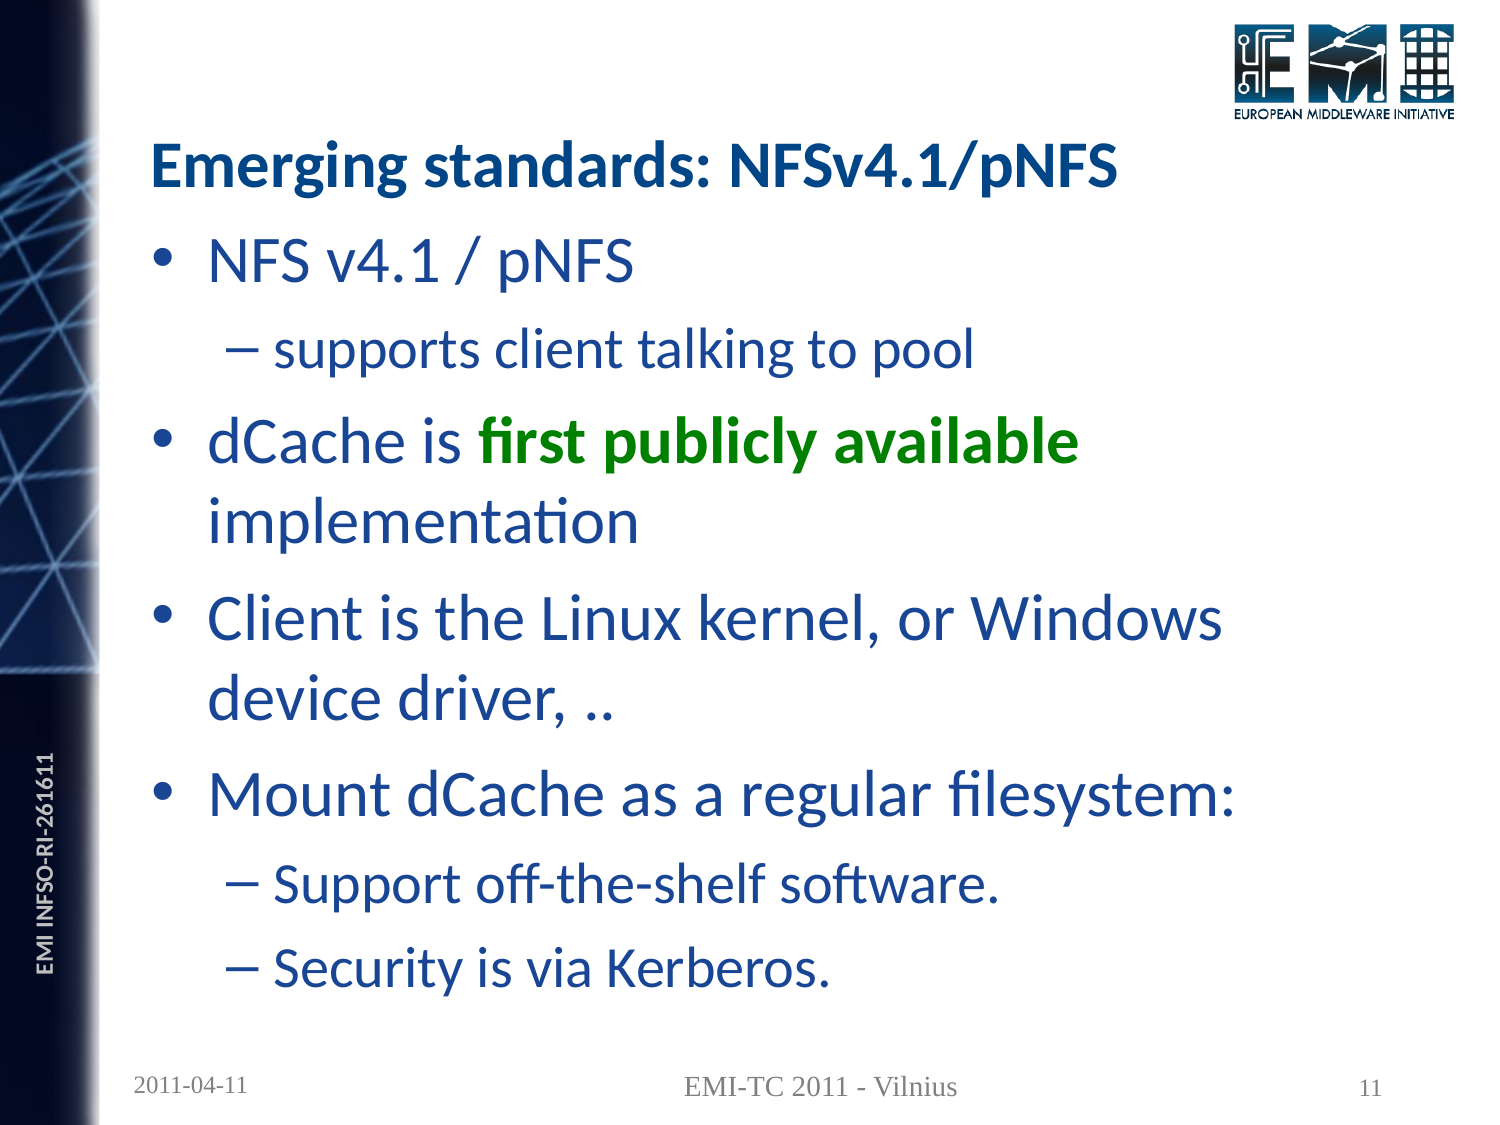

# Emerging standards: NFSv4.1/pNFS
NFS v4.1 / pNFS
supports client talking to pool
dCache is first publicly available implementation
Client is the Linux kernel, or Windows device driver, ..
Mount dCache as a regular filesystem:
Support off-the-shelf software.
Security is via Kerberos.
2011-04-13
EMI-TC 2011 - Vilnius
11